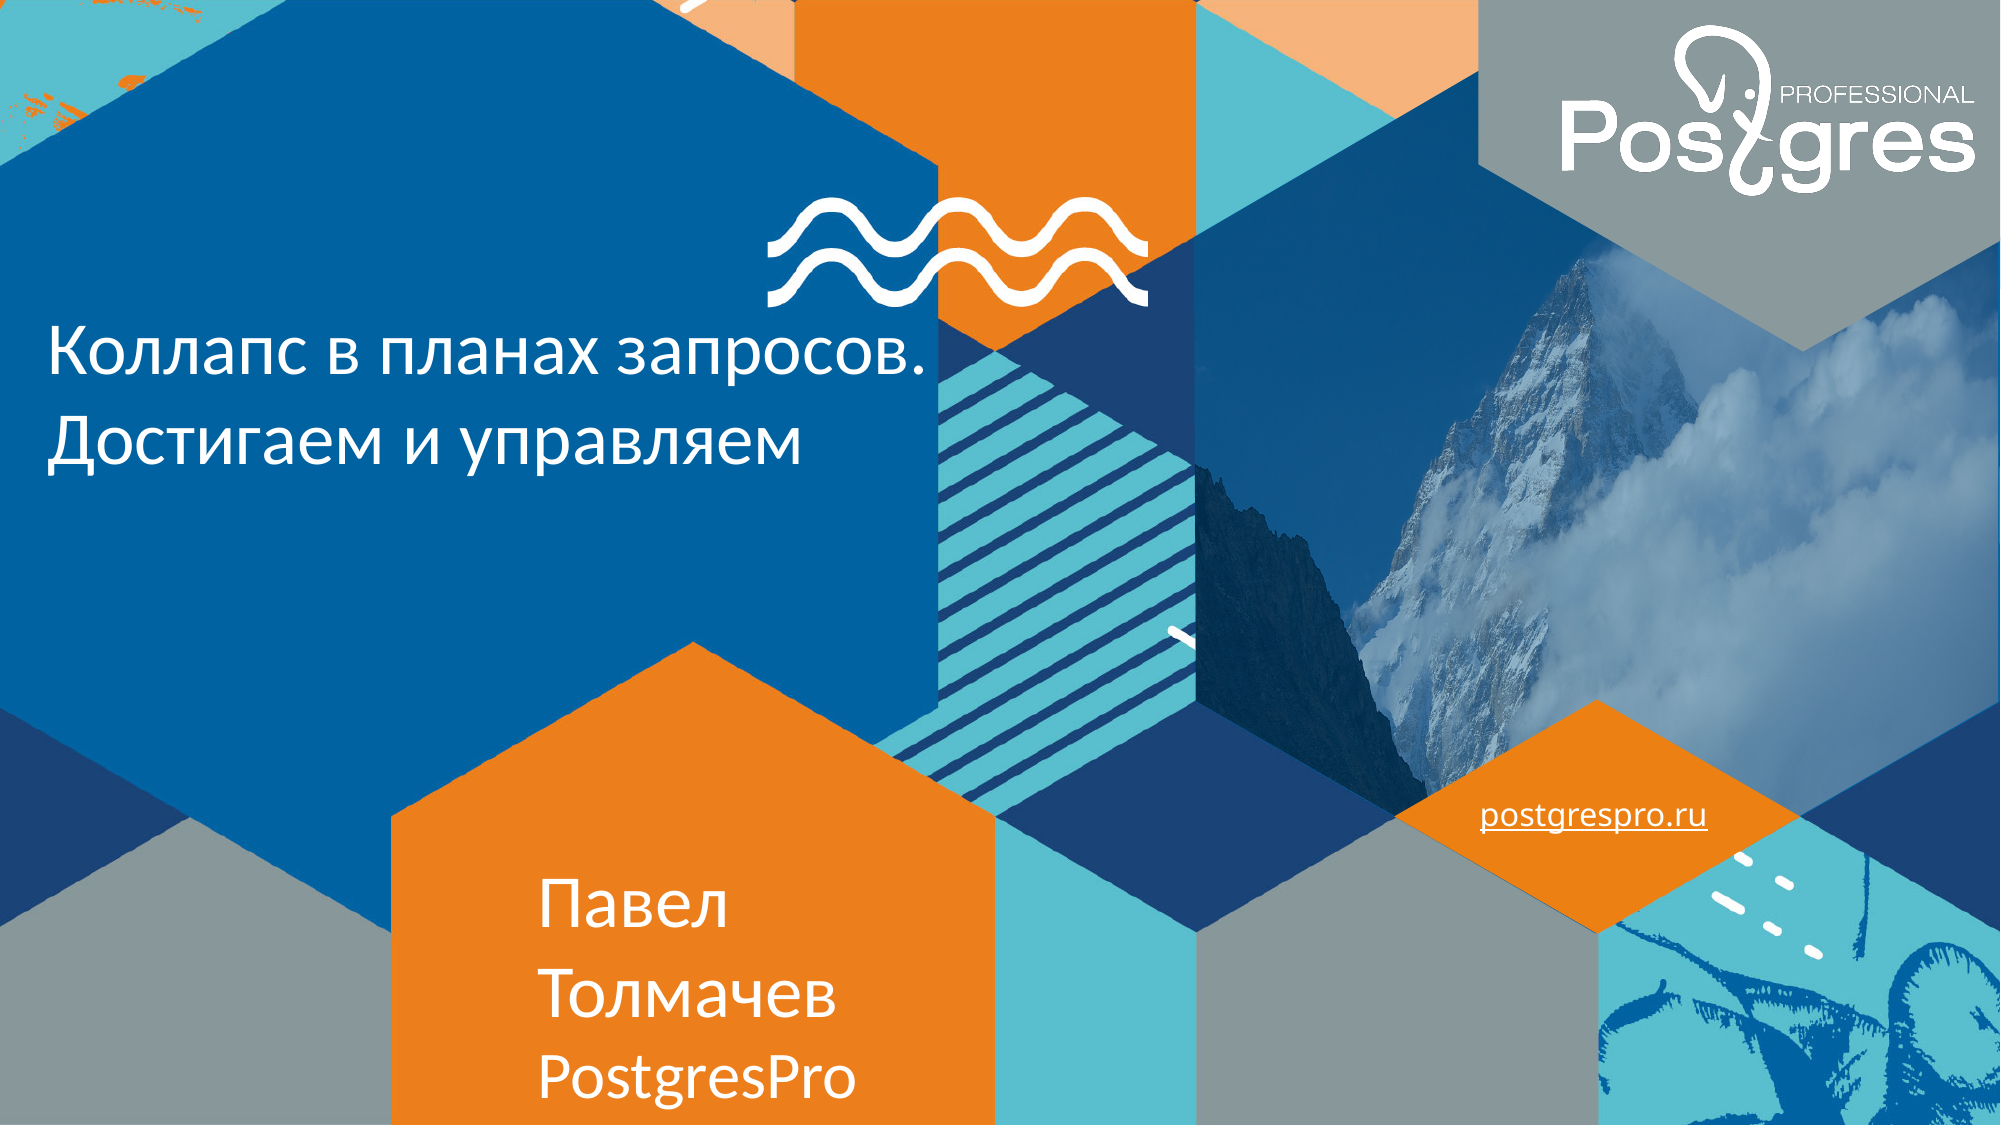

Коллапс в планах запросов. Достигаем и управляем
# Павел Толмачев
PostgresPro